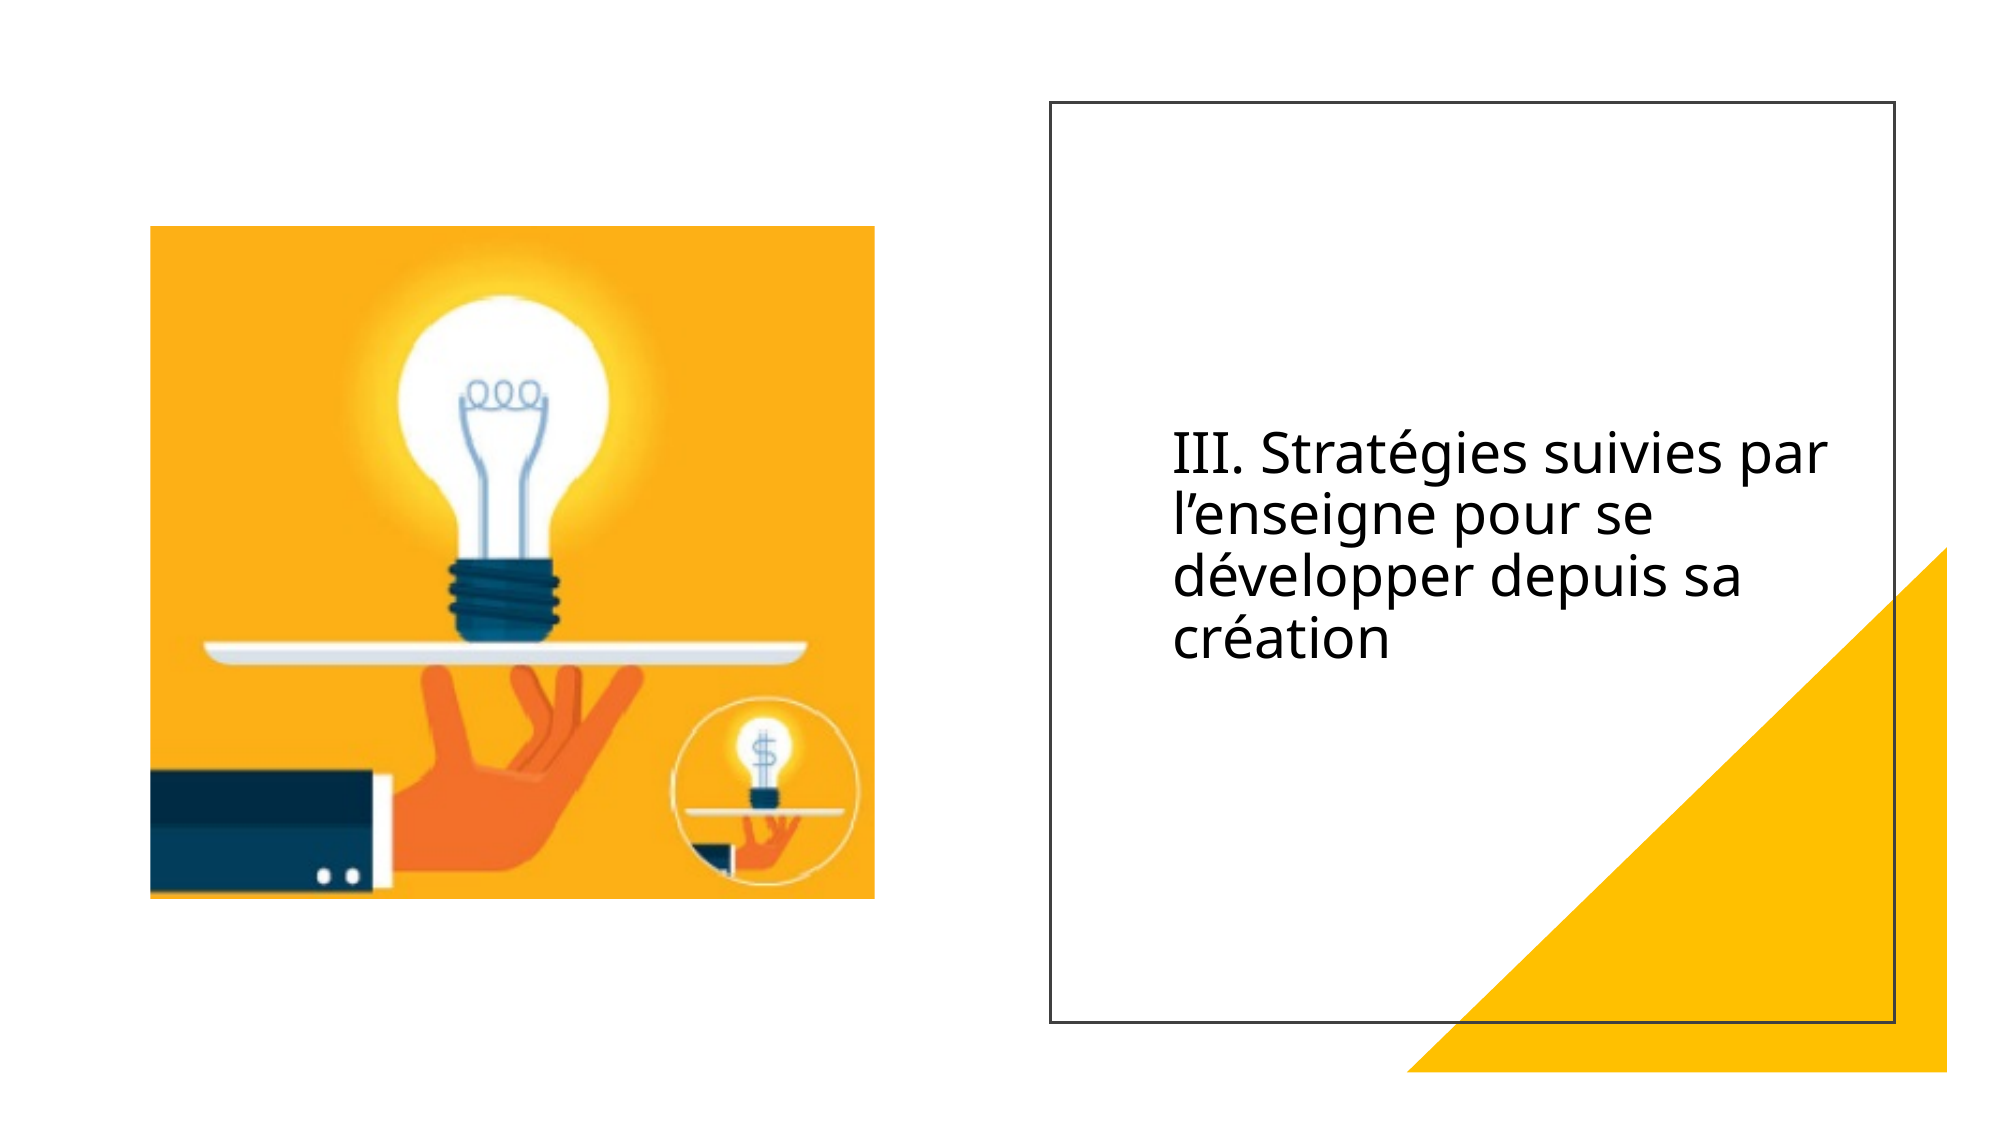

# III. Stratégies suivies par l’enseigne pour se développer depuis sa création